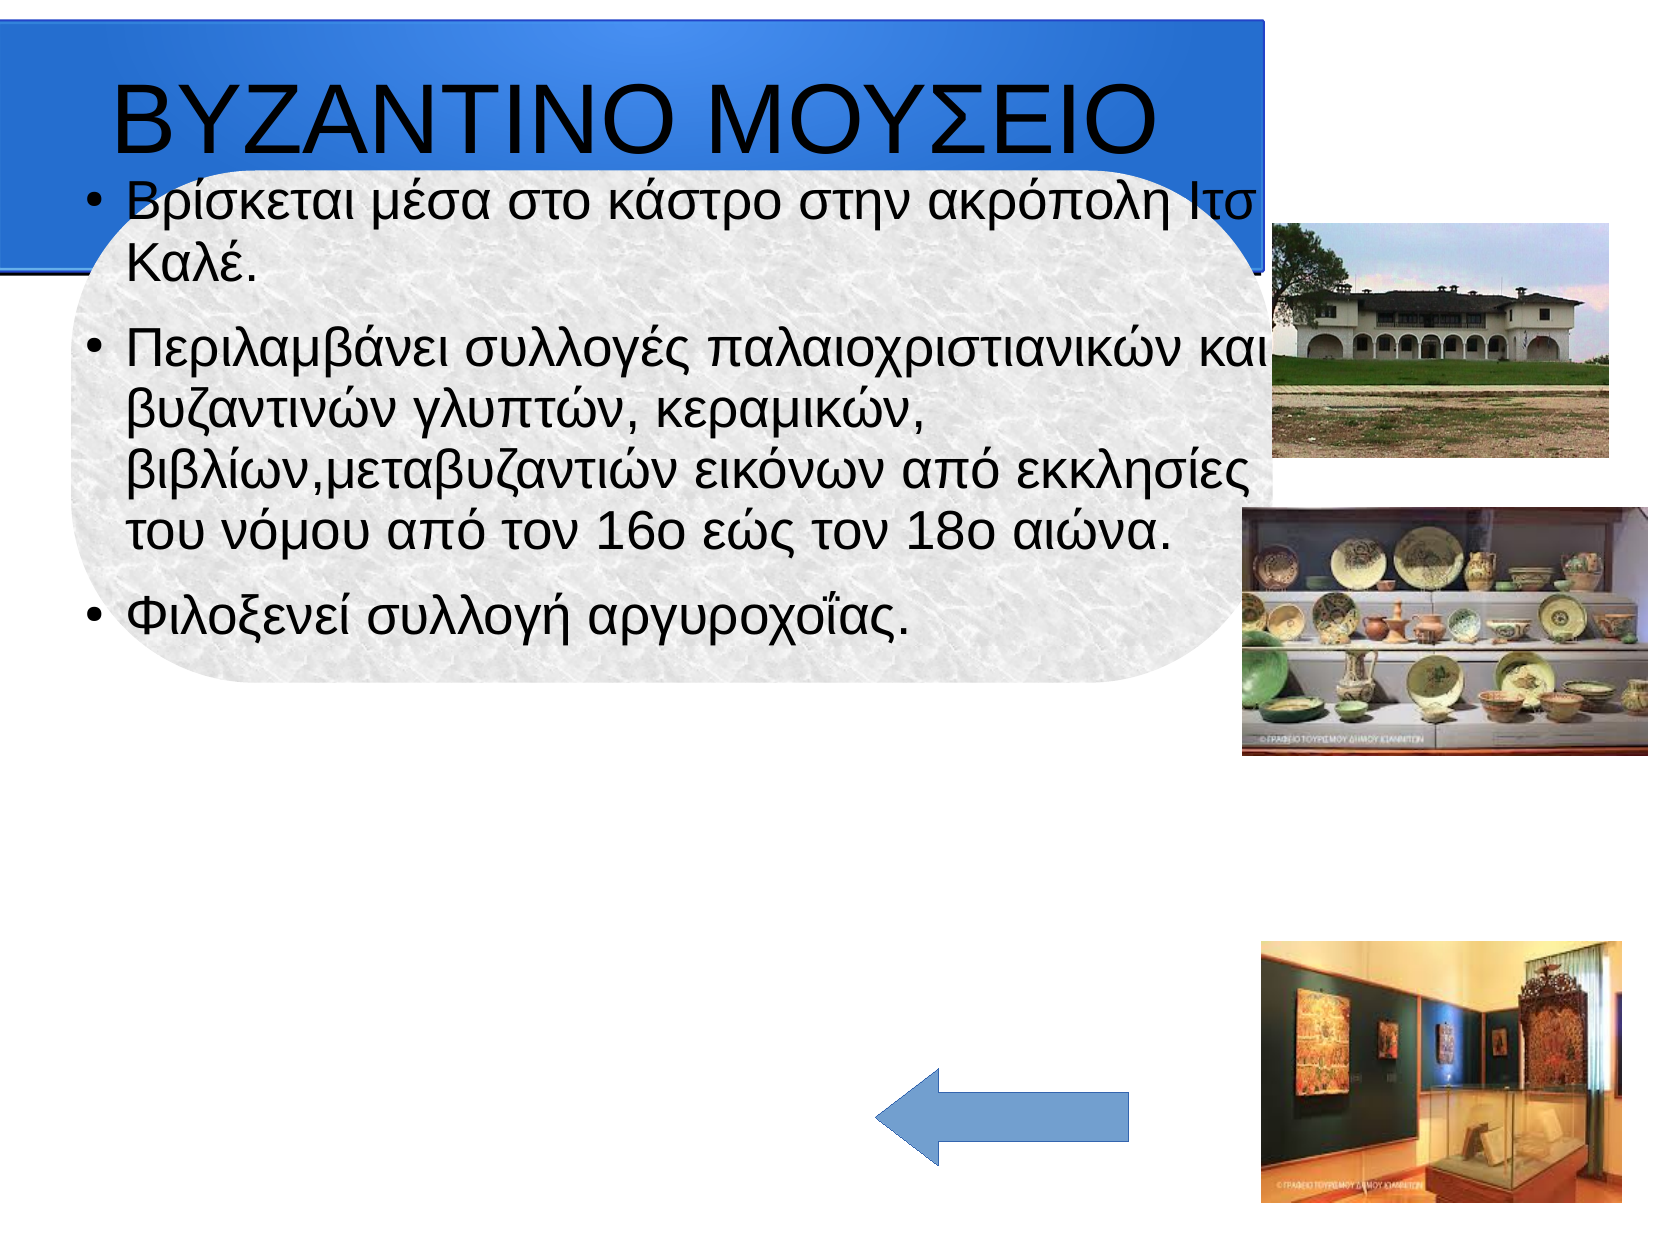

# ΒΥΖΑΝΤΙΝΟ ΜΟΥΣΕΙΟ
Βρίσκεται μέσα στο κάστρο στην ακρόπολη Ιτσ Καλέ.
Περιλαμβάνει συλλογές παλαιοχριστιανικών και βυζαντινών γλυπτών, κεραμικών, βιβλίων,μεταβυζαντιών εικόνων από εκκλησίες του νόμου από τον 16ο εώς τον 18ο αιώνα.
Φιλοξενεί συλλογή αργυροχοΐας.